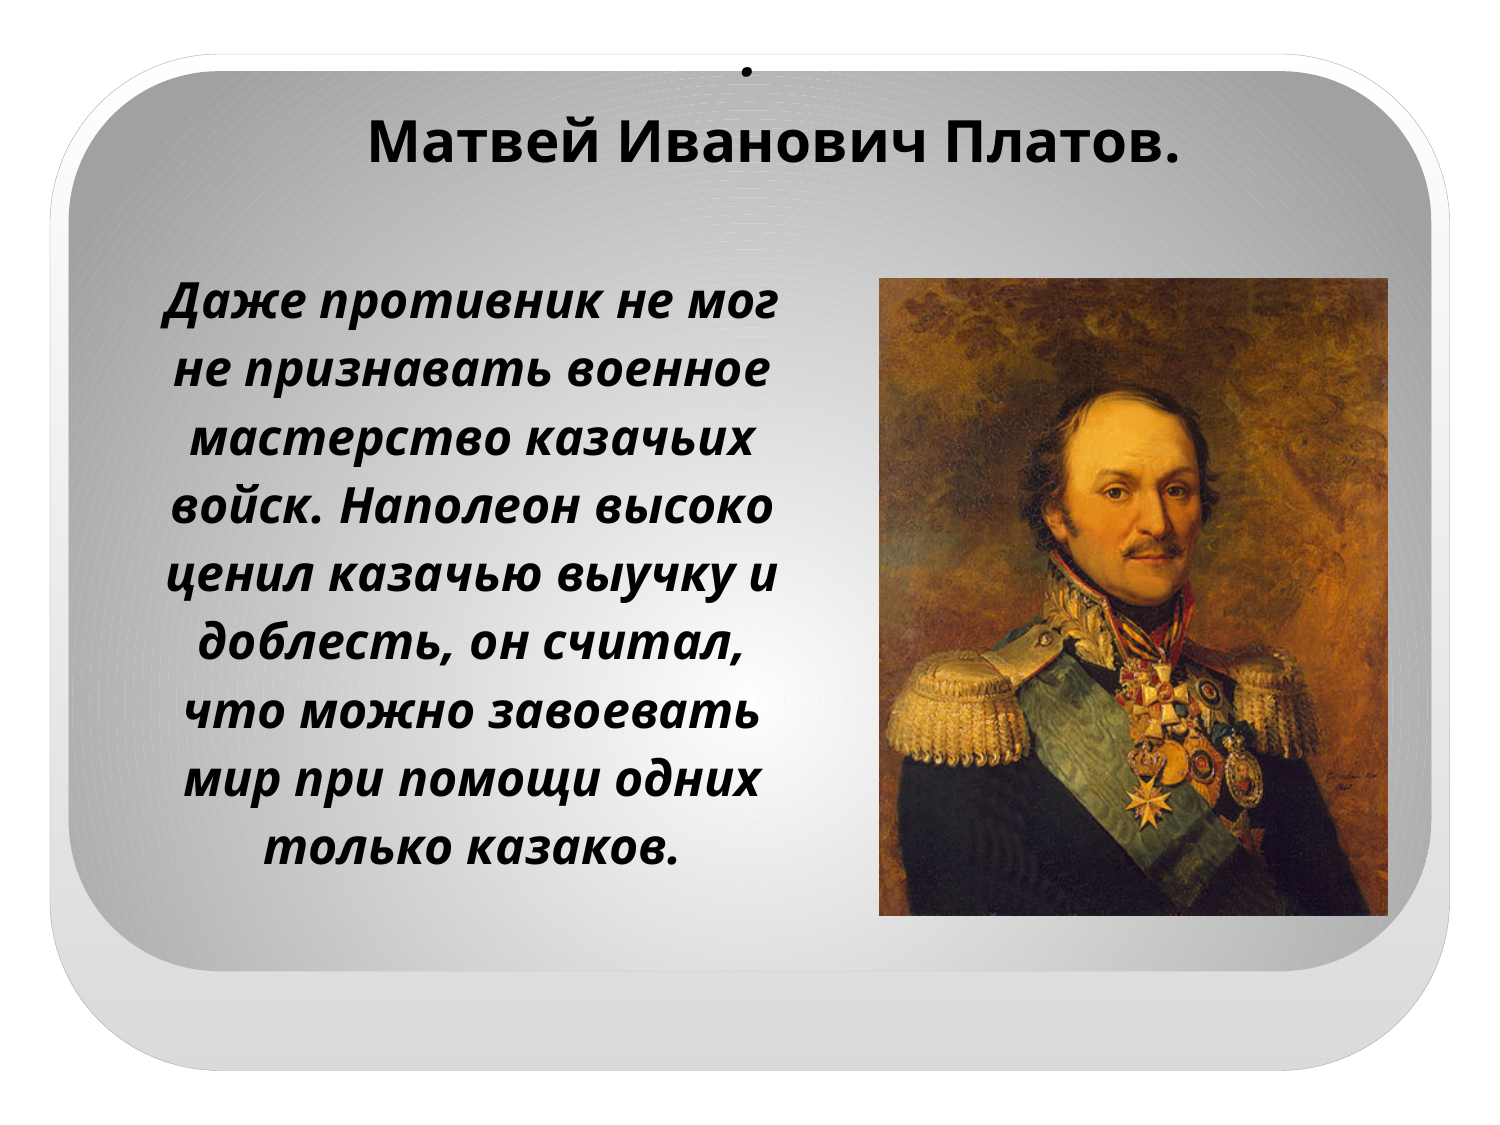

.
Матвей Иванович Платов.
Даже противник не мог не признавать военное мастерство казачьих войск. Наполеон высоко ценил казачью выучку и доблесть, он считал, что можно завоевать мир при помощи одних только казаков.